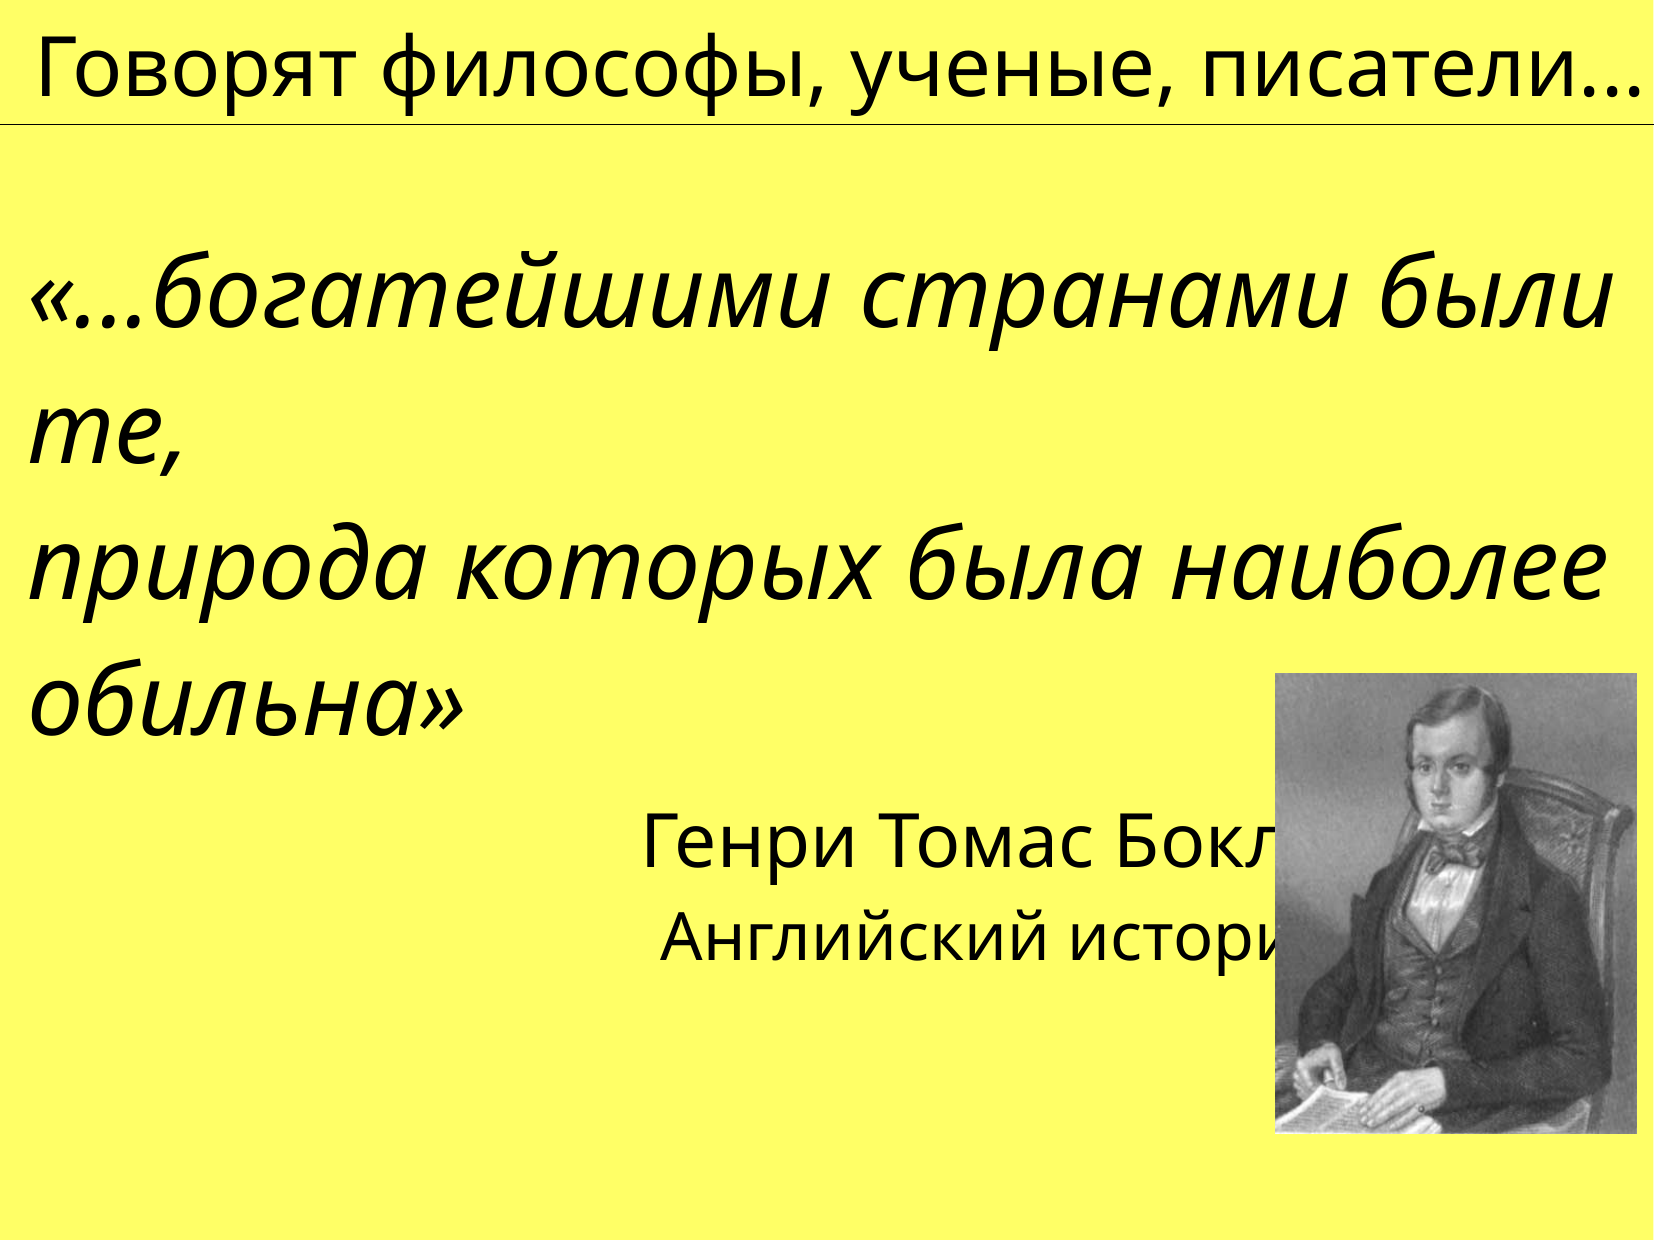

Говорят философы, ученые, писатели...
«...богатейшими странами были те,
природа которых была наиболее
обильна»
Генри Томас Бокль
Английский историк